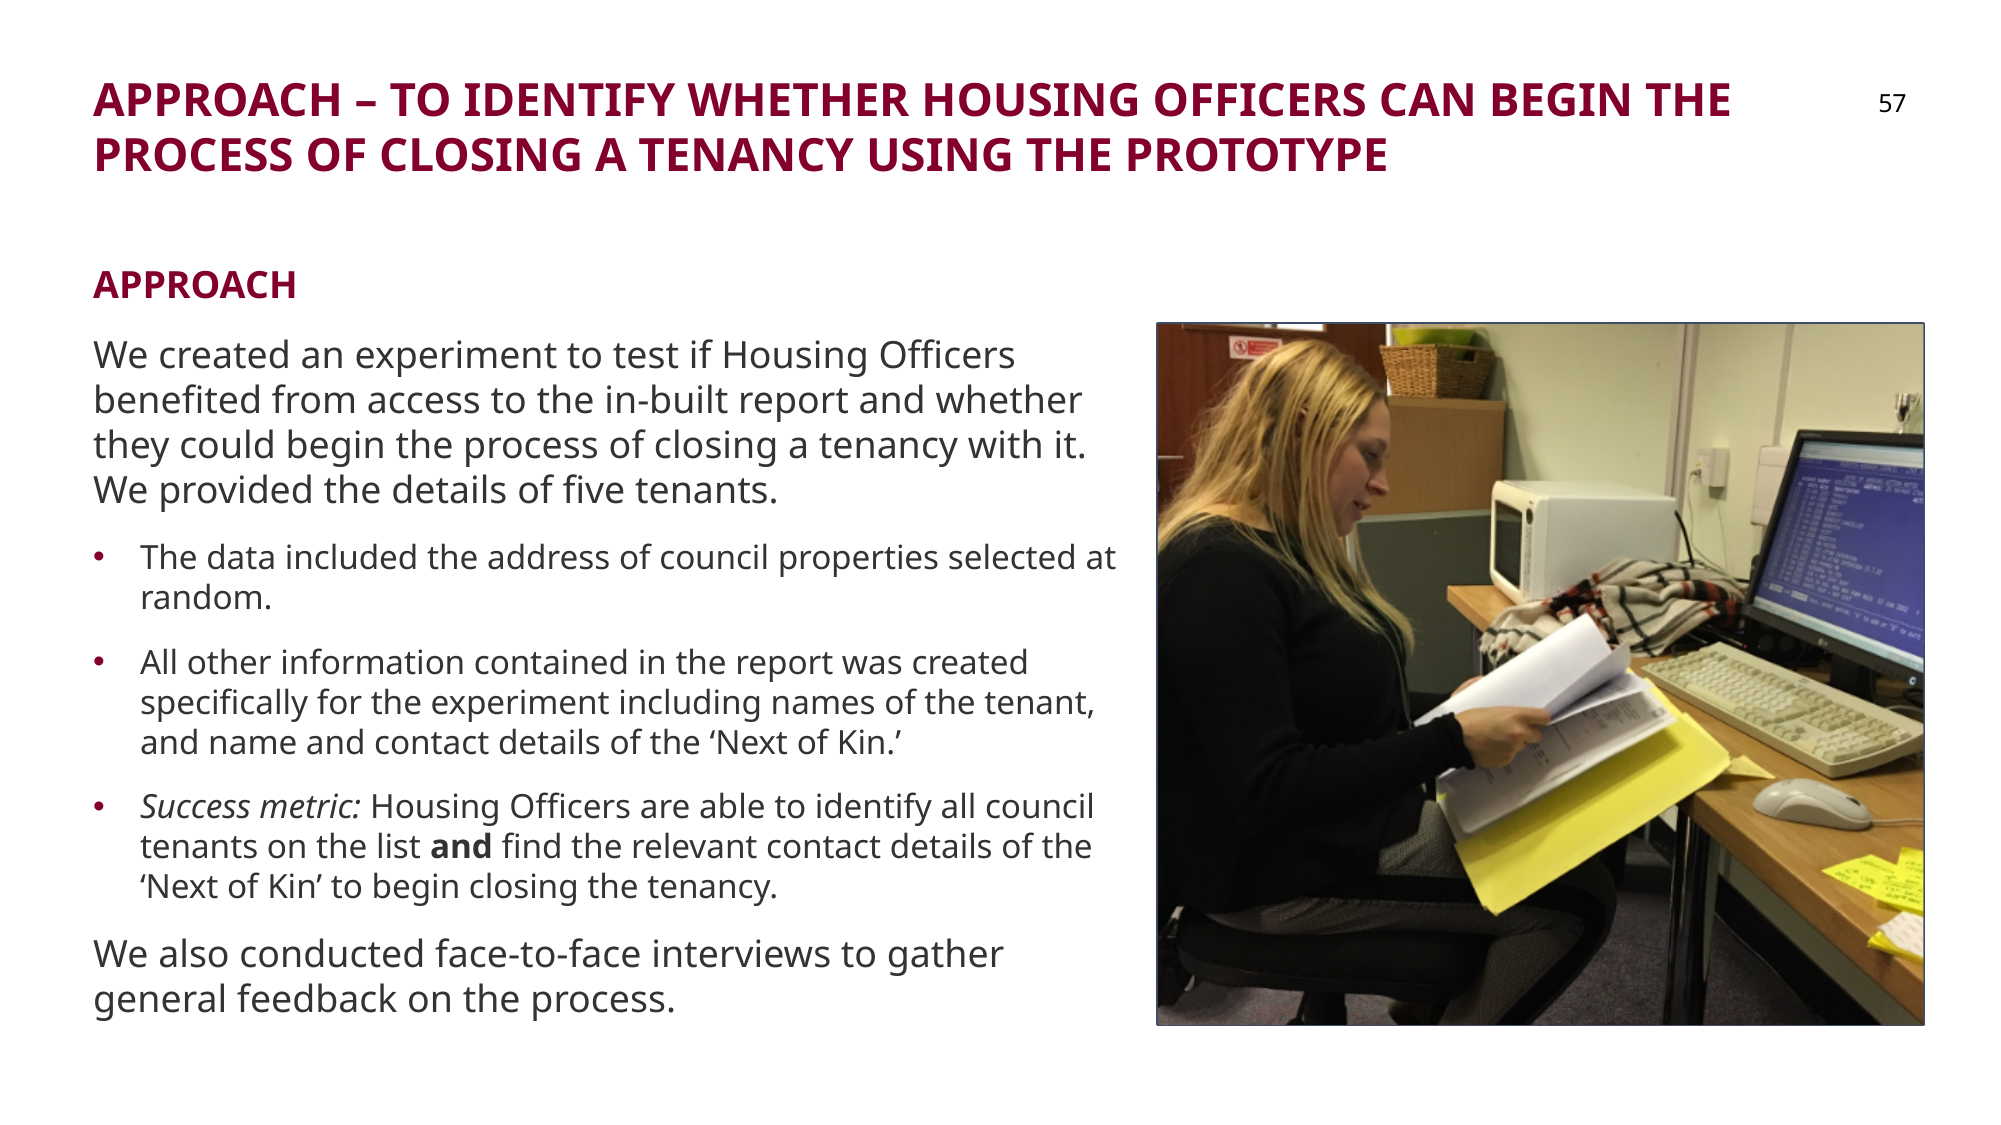

# APPROACH – TO IDENTIFY WHETHER HOUSING OFFICERS CAN BEGIN THE PROCESS OF CLOSING A TENANCY USING THE PROTOTYPE
APPROACH
We created an experiment to test if Housing Officers benefited from access to the in-built report and whether they could begin the process of closing a tenancy with it. We provided the details of five tenants.
The data included the address of council properties selected at random.
All other information contained in the report was created specifically for the experiment including names of the tenant, and name and contact details of the ‘Next of Kin.’
Success metric: Housing Officers are able to identify all council tenants on the list and find the relevant contact details of the ‘Next of Kin’ to begin closing the tenancy.
We also conducted face-to-face interviews to gather general feedback on the process.
Do we have a picture of the exercise?